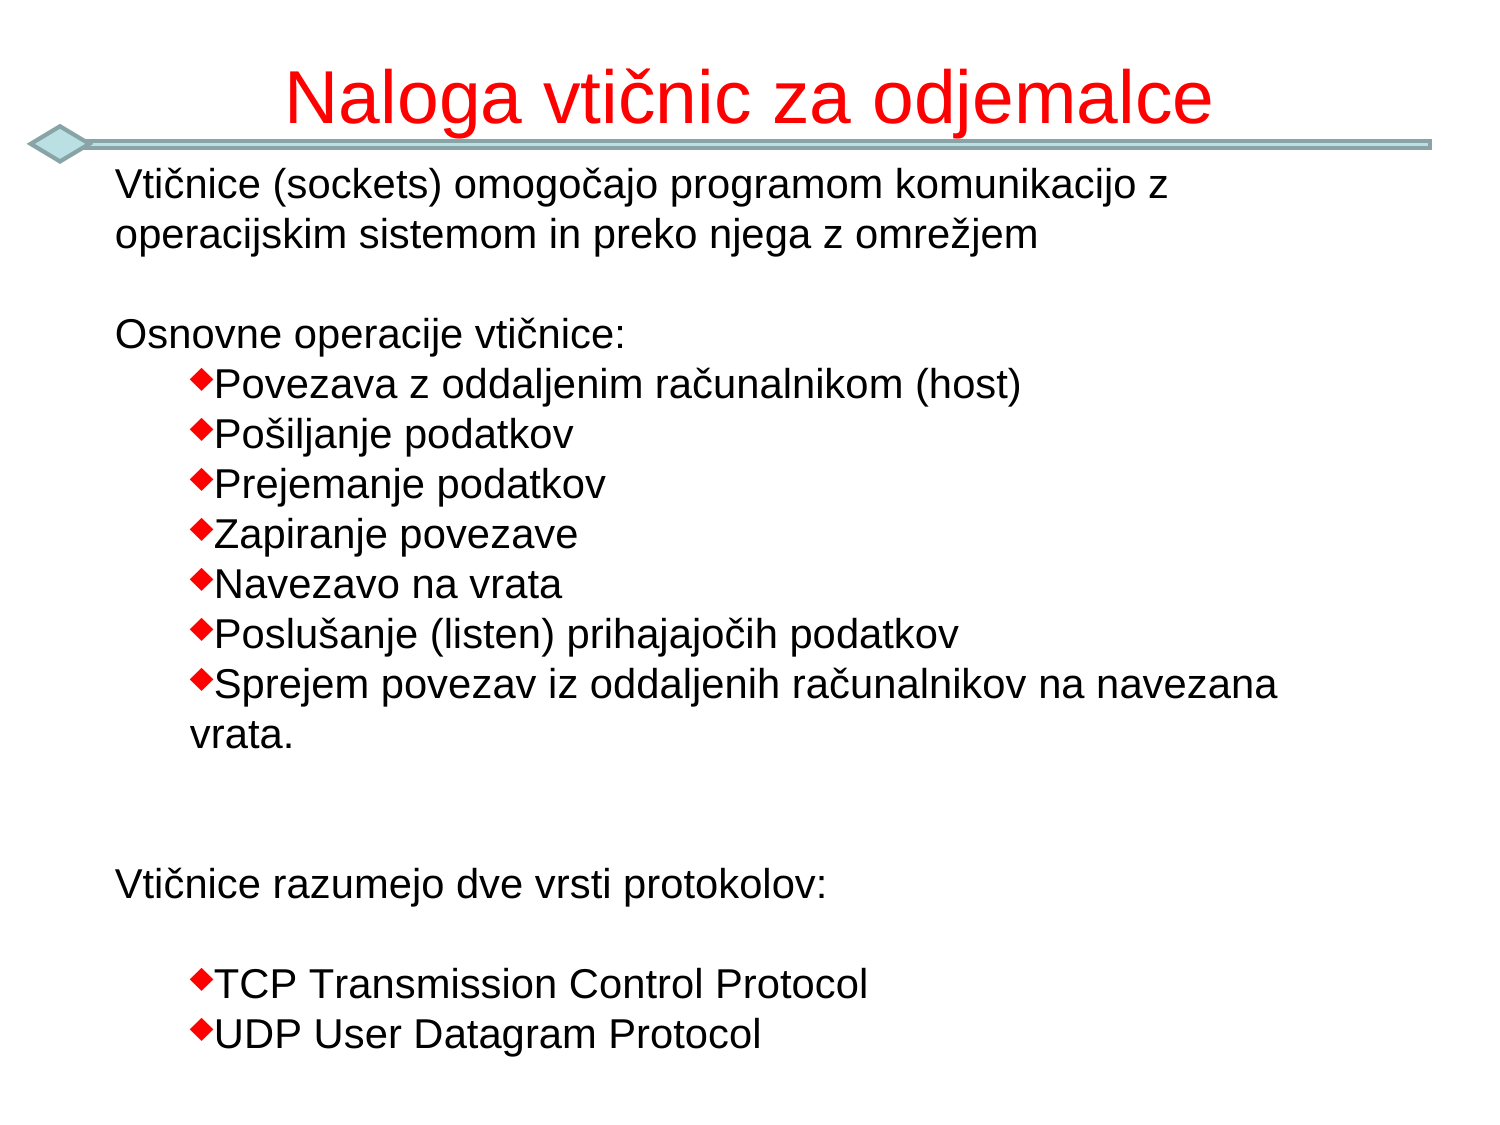

# Naloga vtičnic za odjemalce
Vtičnice (sockets) omogočajo programom komunikacijo z operacijskim sistemom in preko njega z omrežjem
Osnovne operacije vtičnice:
Povezava z oddaljenim računalnikom (host)
Pošiljanje podatkov
Prejemanje podatkov
Zapiranje povezave
Navezavo na vrata
Poslušanje (listen) prihajajočih podatkov
Sprejem povezav iz oddaljenih računalnikov na navezana vrata.
Vtičnice razumejo dve vrsti protokolov:
TCP Transmission Control Protocol
UDP User Datagram Protocol